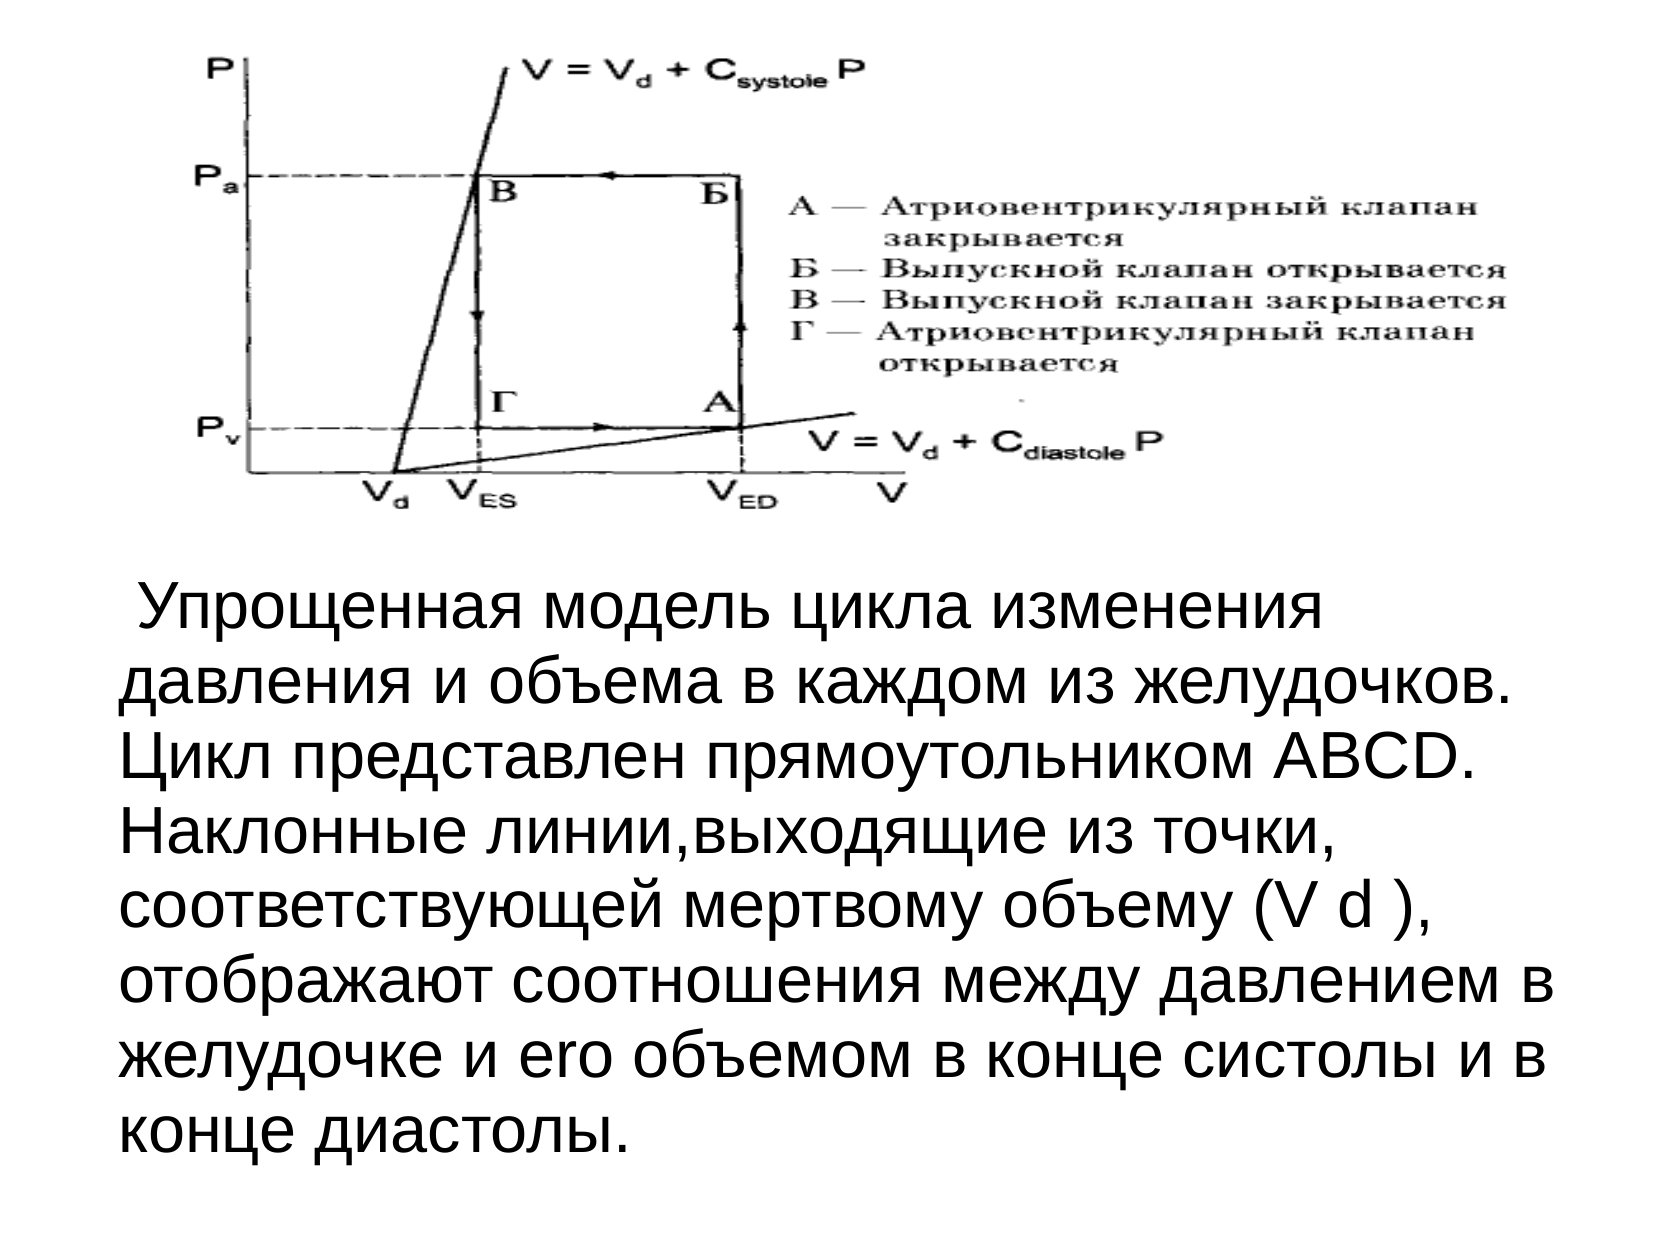

# Упрощенная модель цикла изменения давления и объема в каждом из желудочков. Цикл представлен прямоутольником AВCD. Наклонные линии,выходящие из точки, соответствующей мертвому объему (V d ), отображают соотношения между давлением в желудочке и ero объемом в конце систолы и в конце диастолы.